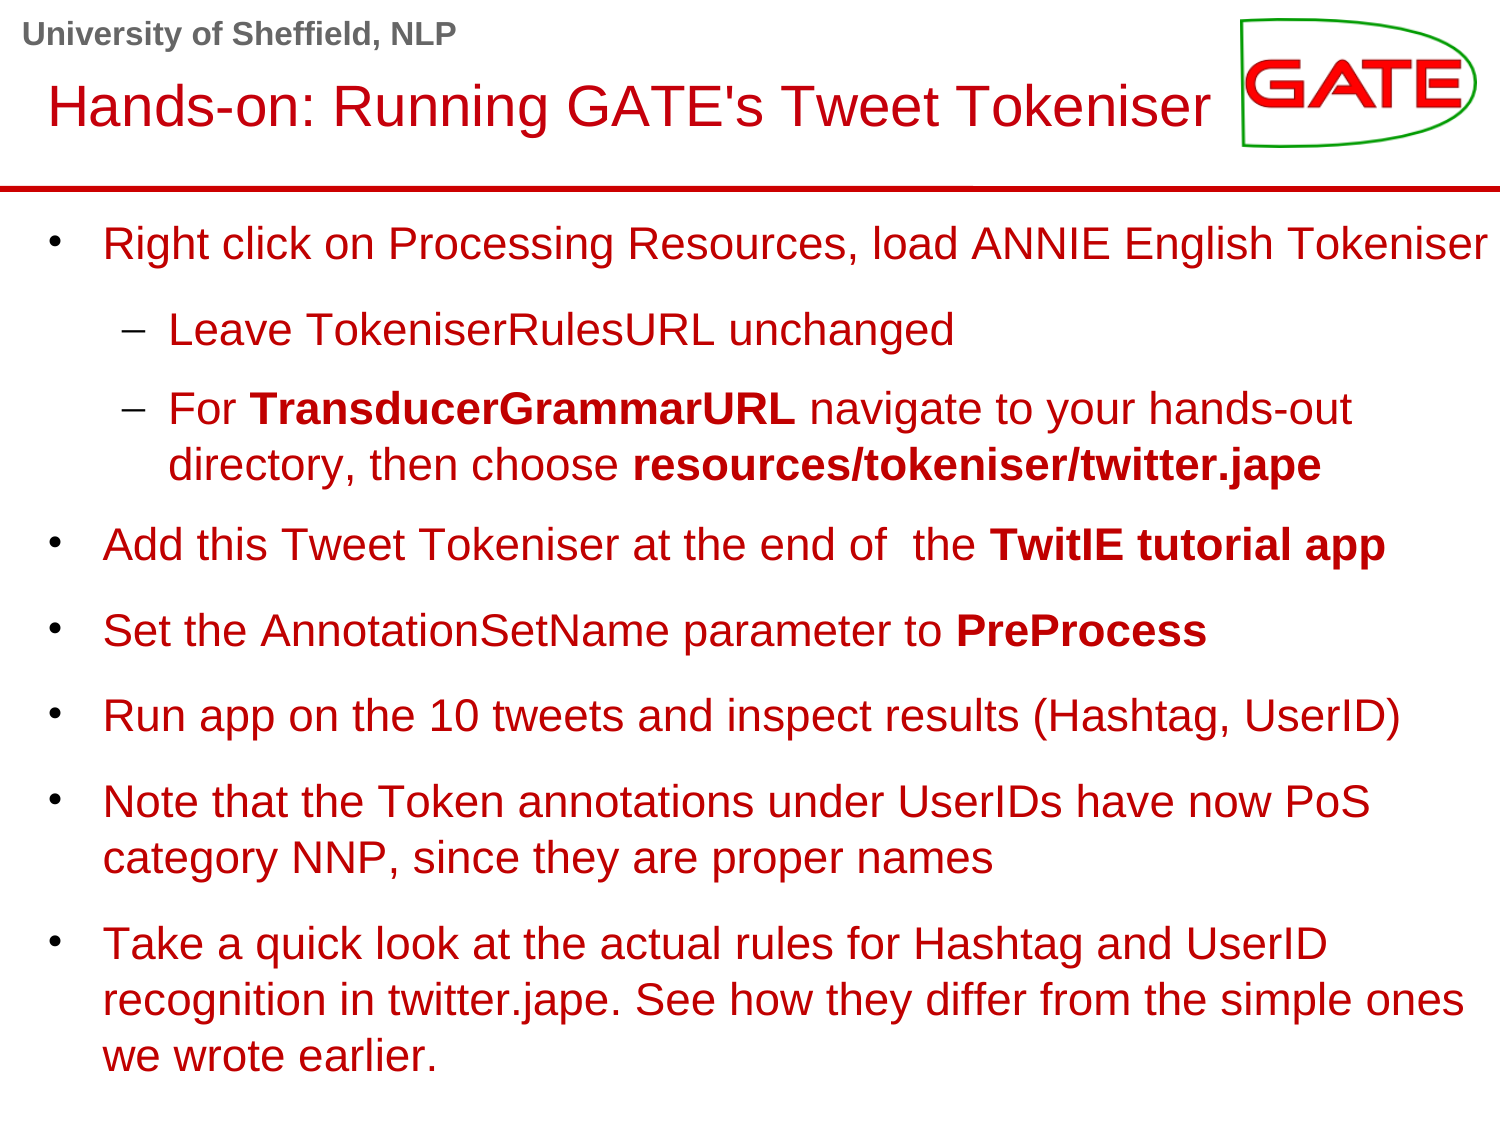

Hands-on: Running GATE's Tweet Tokeniser
Right click on Processing Resources, load ANNIE English Tokeniser
Leave TokeniserRulesURL unchanged
For TransducerGrammarURL navigate to your hands-out directory, then choose resources/tokeniser/twitter.jape
Add this Tweet Tokeniser at the end of the TwitIE tutorial app
Set the AnnotationSetName parameter to PreProcess
Run app on the 10 tweets and inspect results (Hashtag, UserID)
Note that the Token annotations under UserIDs have now PoS category NNP, since they are proper names
Take a quick look at the actual rules for Hashtag and UserID recognition in twitter.jape. See how they differ from the simple ones we wrote earlier.